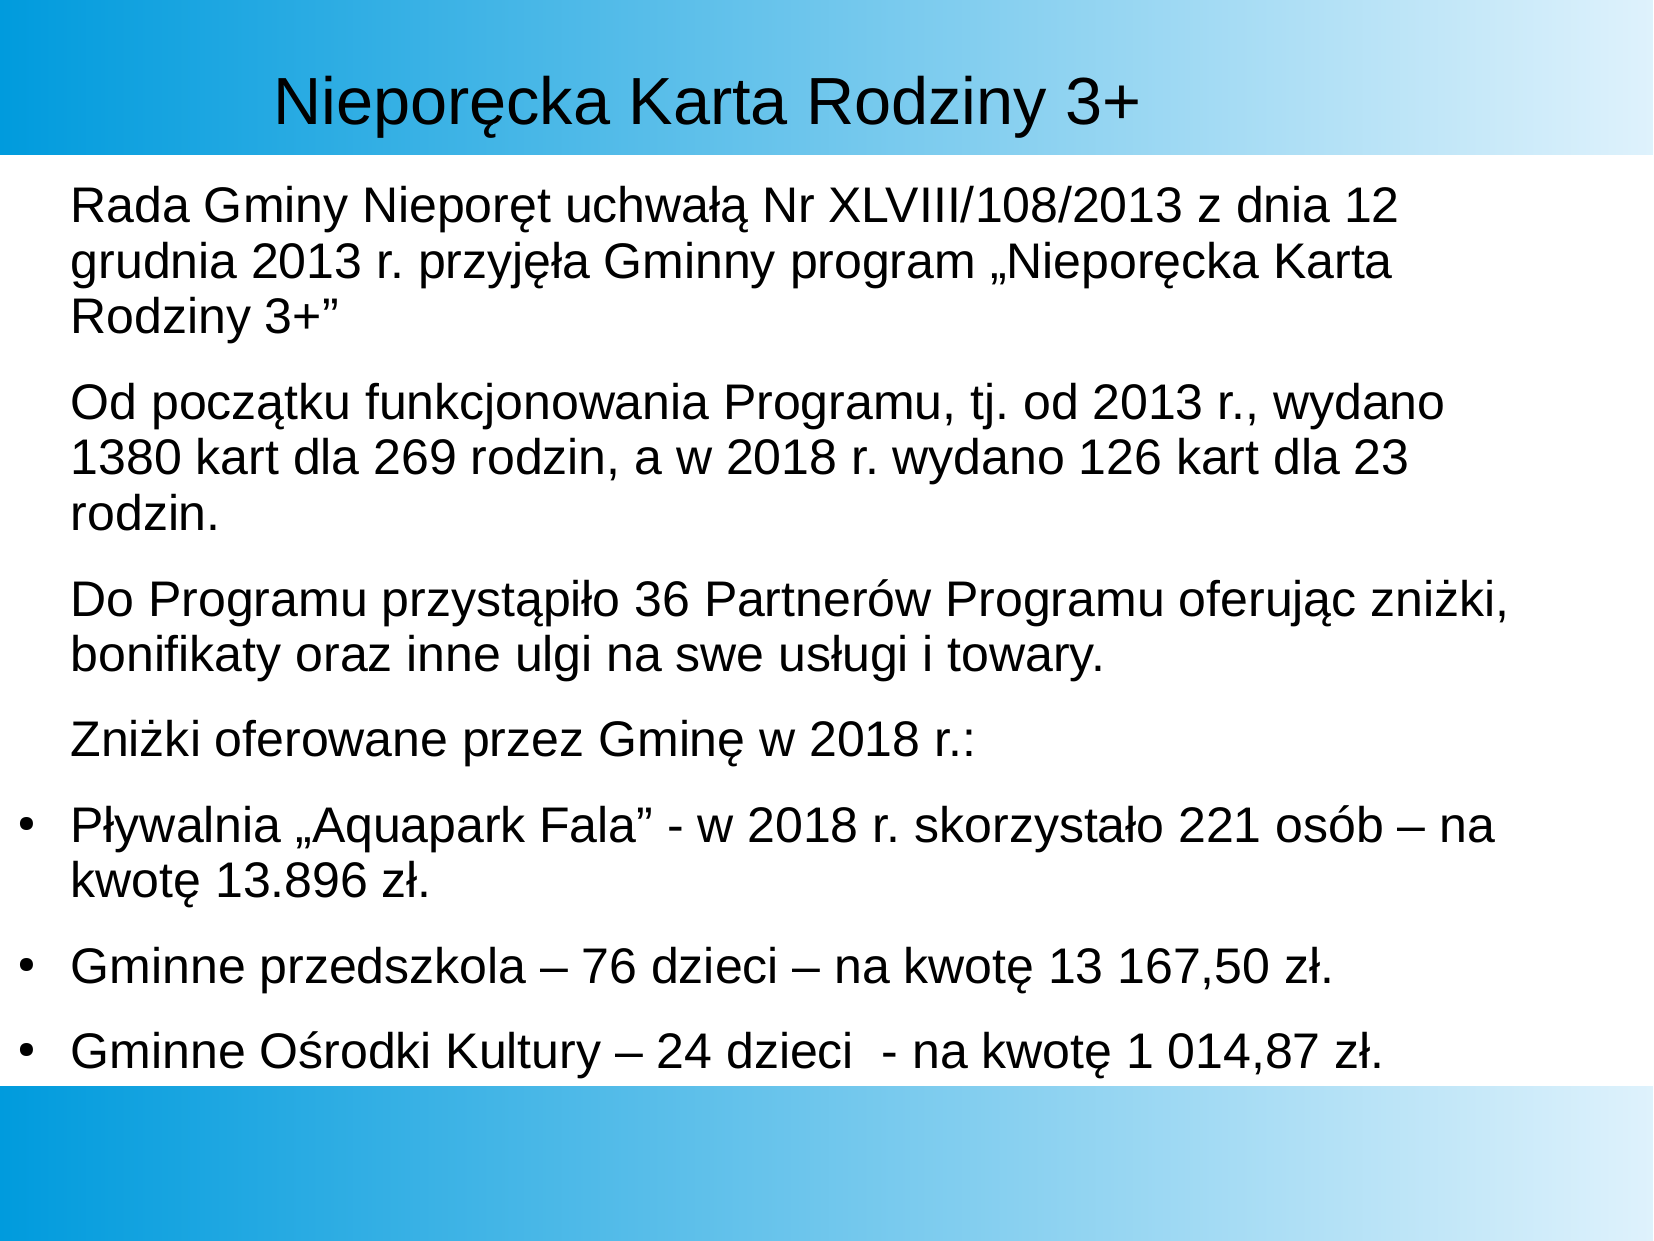

# Nieporęcka Karta Rodziny 3+
Rada Gminy Nieporęt uchwałą Nr XLVIII/108/2013 z dnia 12 grudnia 2013 r. przyjęła Gminny program „Nieporęcka Karta Rodziny 3+”
Od początku funkcjonowania Programu, tj. od 2013 r., wydano 1380 kart dla 269 rodzin, a w 2018 r. wydano 126 kart dla 23 rodzin.
Do Programu przystąpiło 36 Partnerów Programu oferując zniżki, bonifikaty oraz inne ulgi na swe usługi i towary.
Zniżki oferowane przez Gminę w 2018 r.:
Pływalnia „Aquapark Fala” - w 2018 r. skorzystało 221 osób – na kwotę 13.896 zł.
Gminne przedszkola – 76 dzieci – na kwotę 13 167,50 zł.
Gminne Ośrodki Kultury – 24 dzieci - na kwotę 1 014,87 zł.